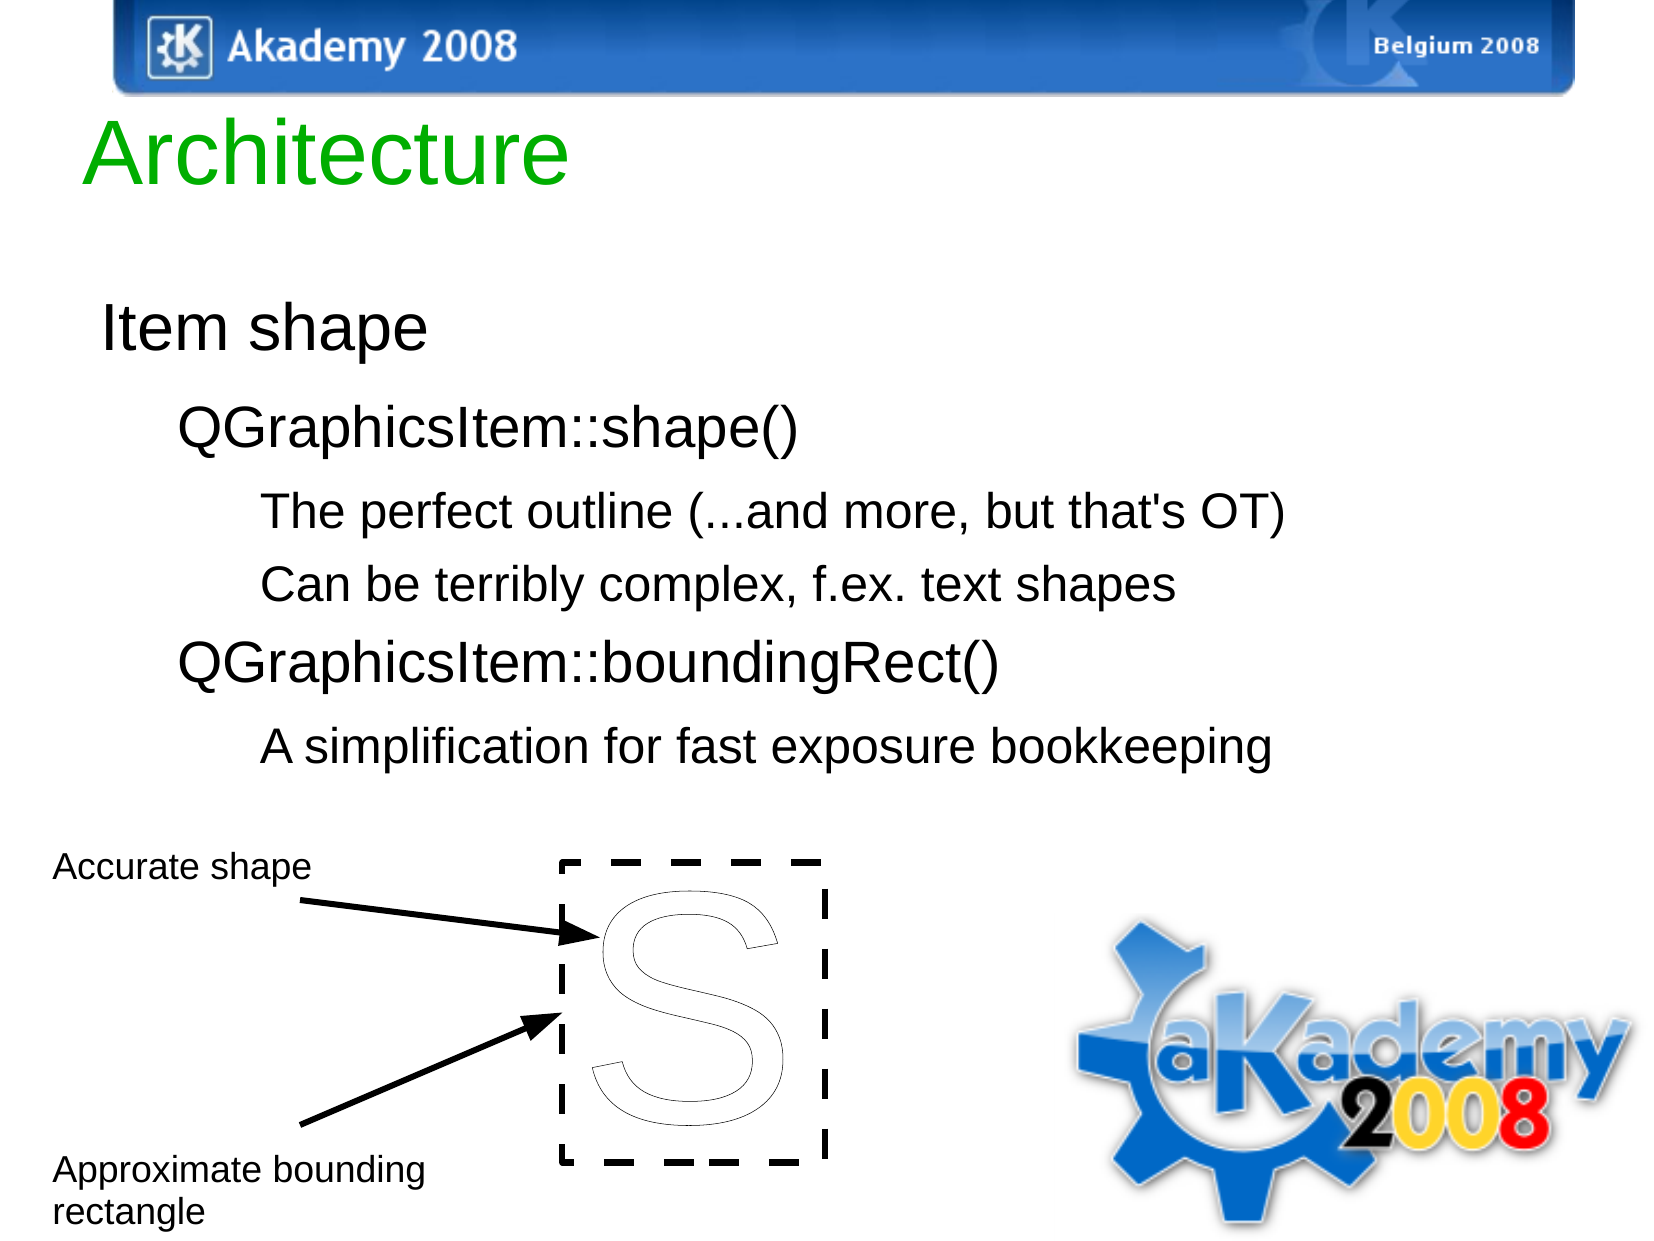

# Architecture
Item shape
QGraphicsItem::shape()
The perfect outline (...and more, but that's OT)
Can be terribly complex, f.ex. text shapes
QGraphicsItem::boundingRect()
A simplification for fast exposure bookkeeping
S
Accurate shape
Approximate bounding rectangle